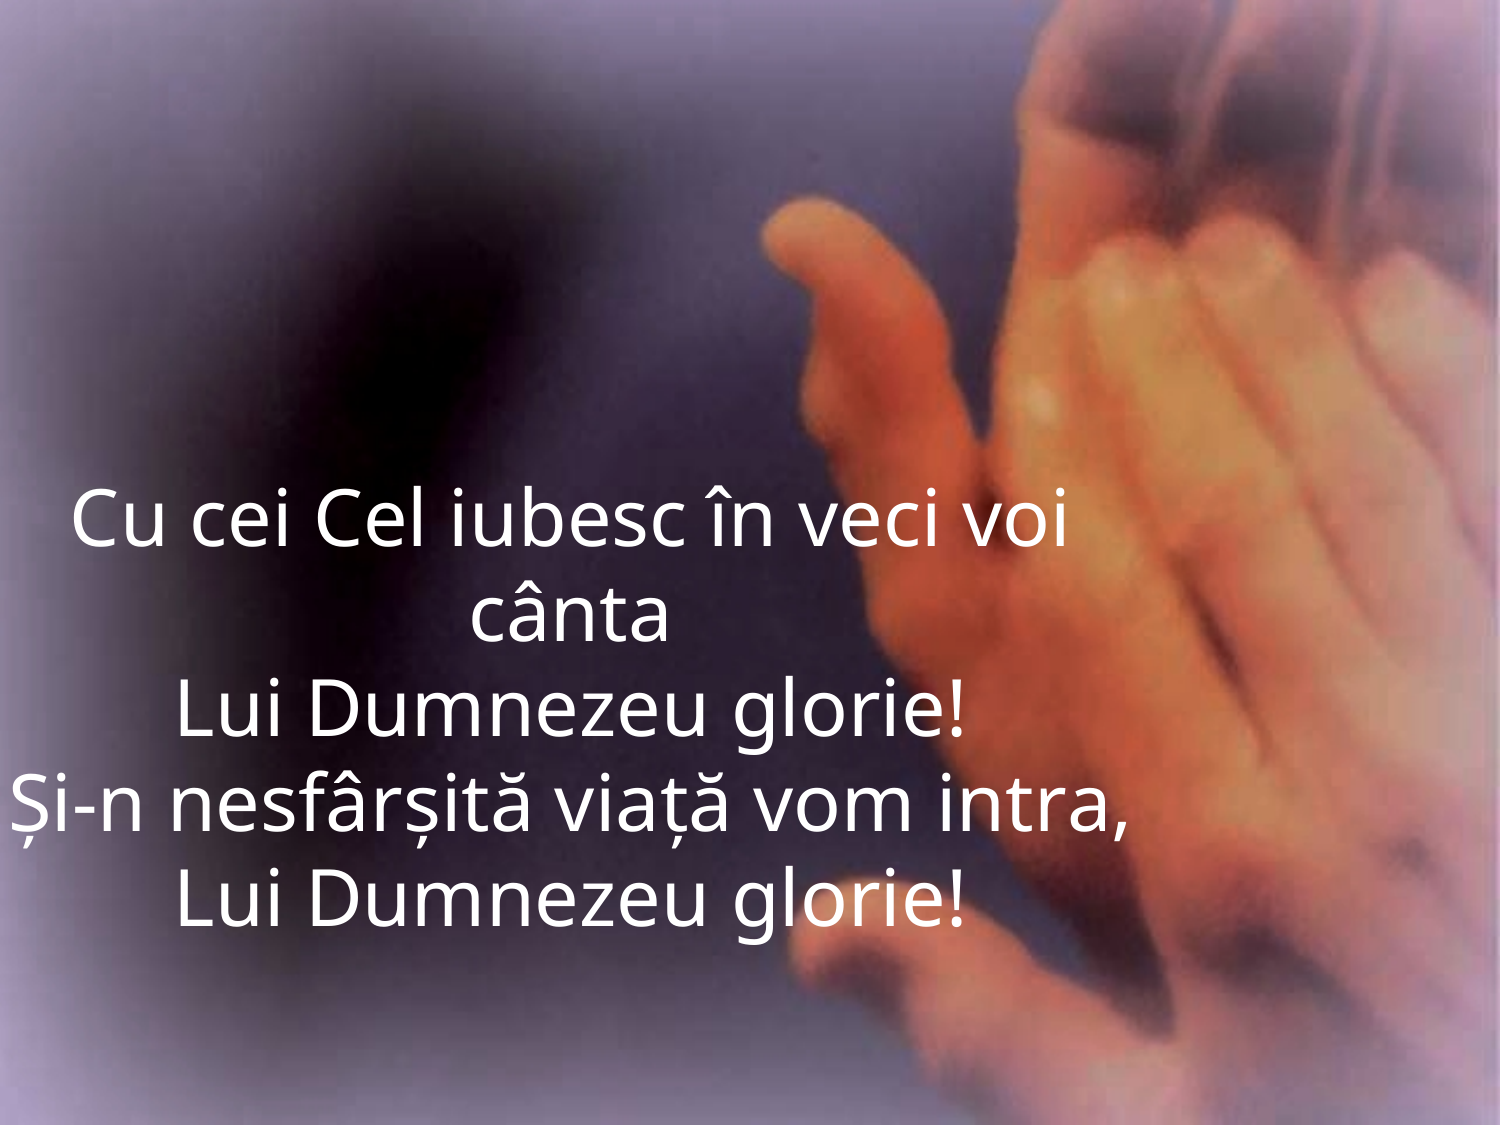

Cu cei Cel iubesc în veci voi cânta
Lui Dumnezeu glorie!
Şi-n nesfârşită viaţă vom intra,
Lui Dumnezeu glorie!